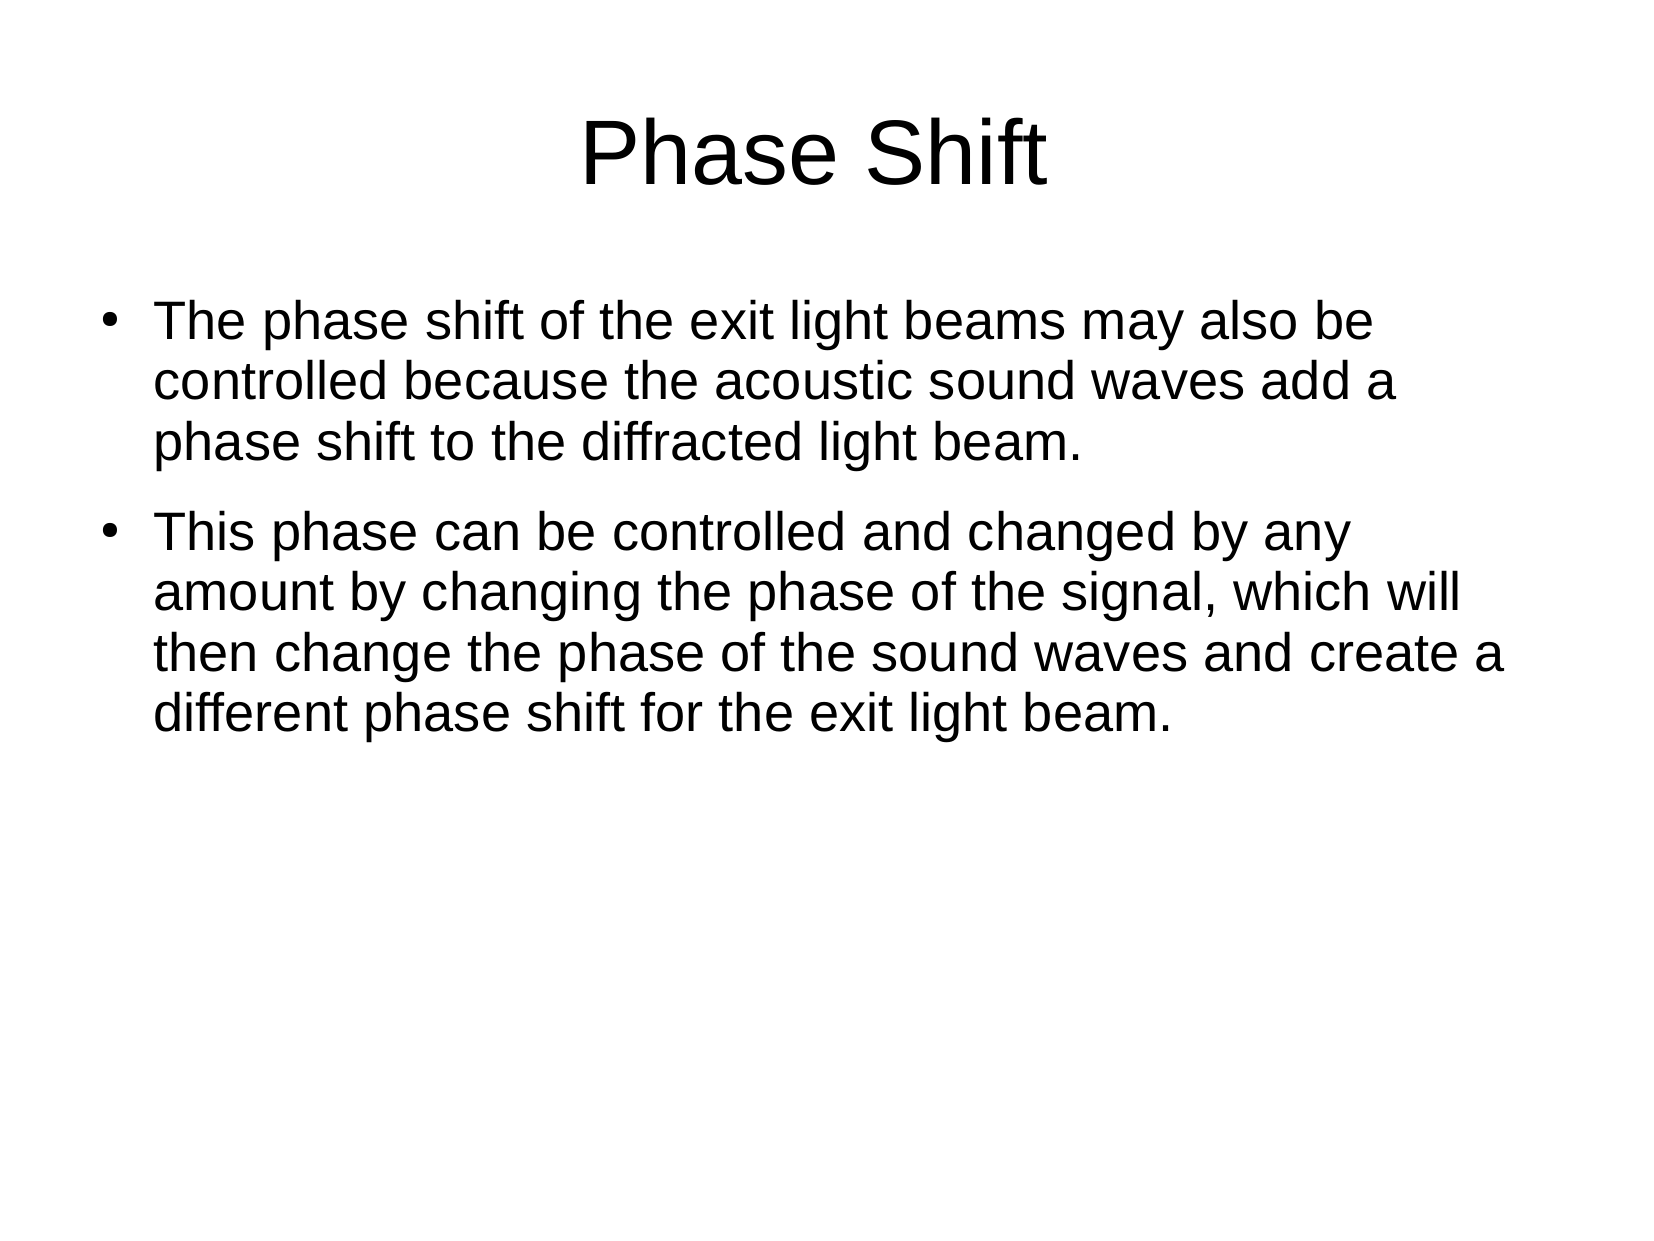

# Phase Shift
The phase shift of the exit light beams may also be controlled because the acoustic sound waves add a phase shift to the diffracted light beam.
This phase can be controlled and changed by any amount by changing the phase of the signal, which will then change the phase of the sound waves and create a different phase shift for the exit light beam.